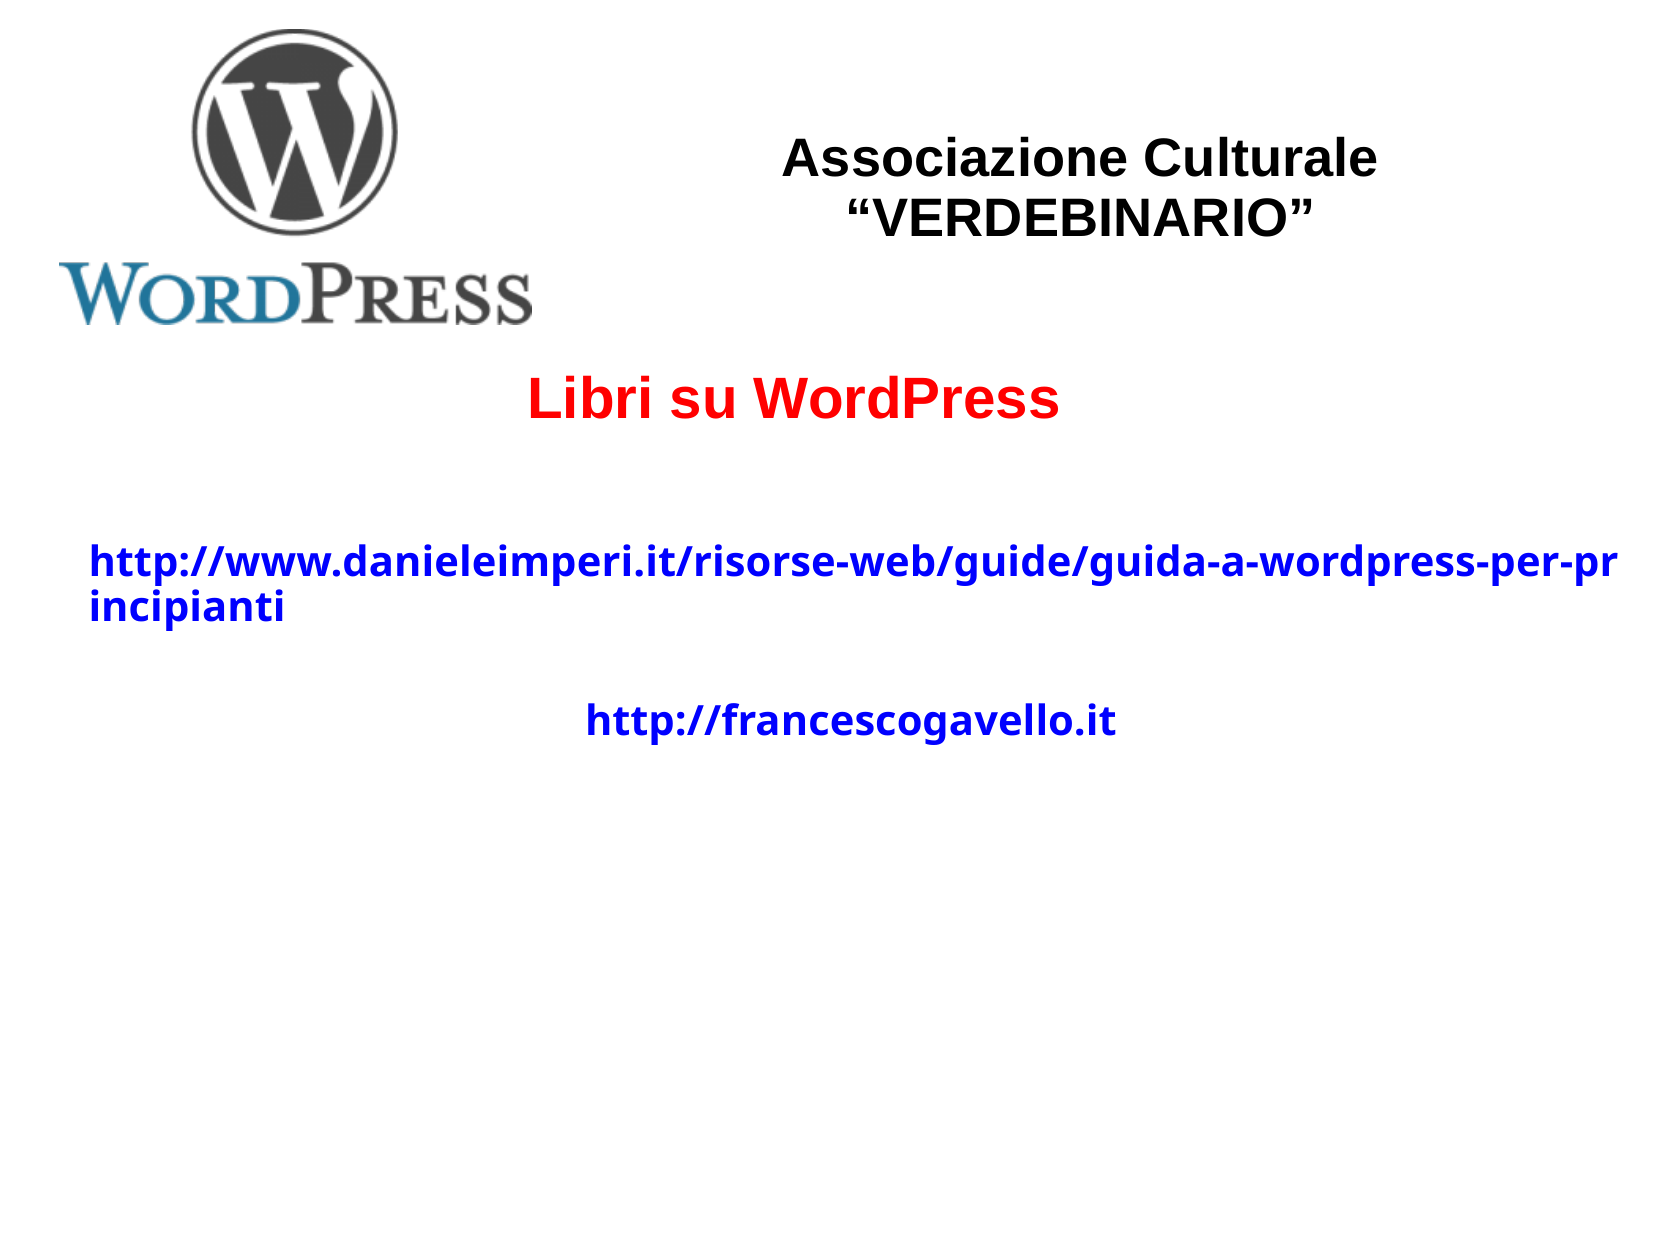

# Associazione Culturale “VERDEBINARIO”
Libri su WordPress
http://www.danieleimperi.it/risorse-web/guide/guida-a-wordpress-per-principianti
http://francescogavello.it